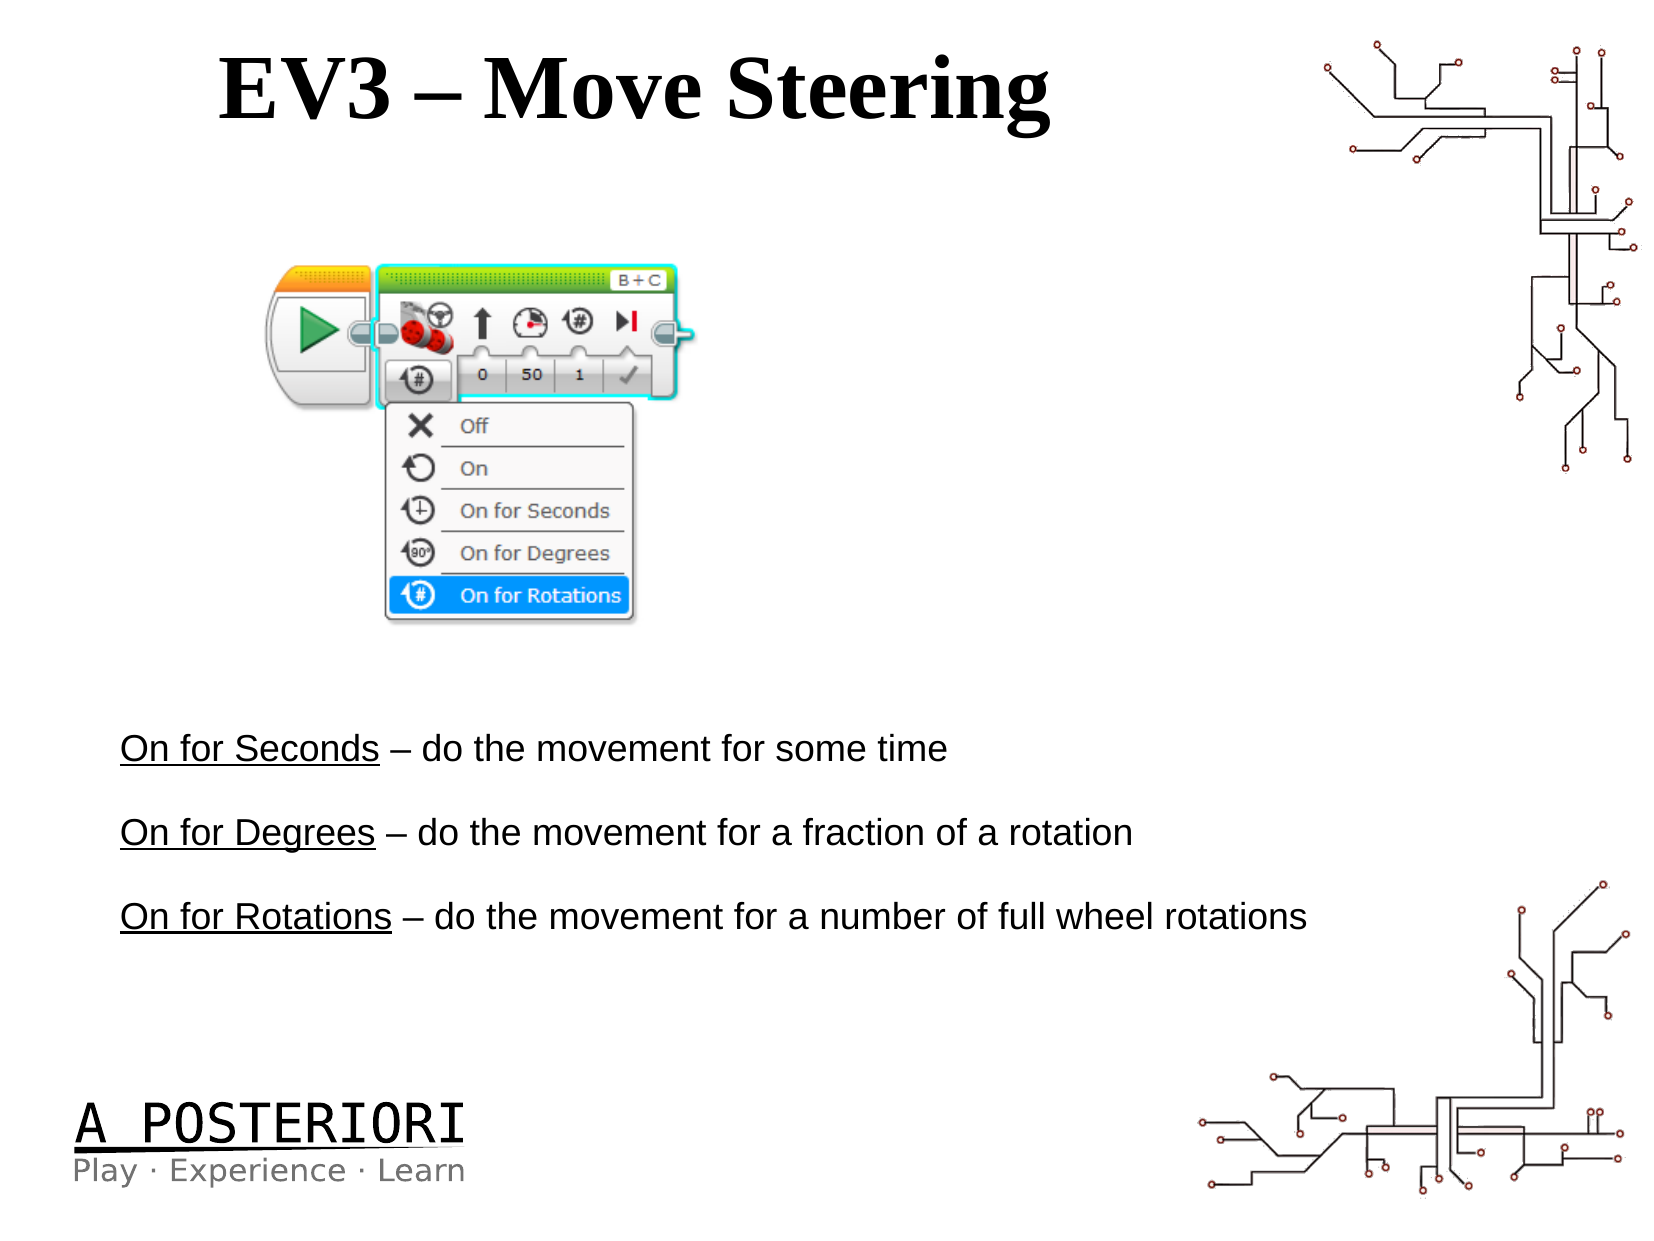

# EV3 – Move Steering
On for Seconds – do the movement for some time
On for Degrees – do the movement for a fraction of a rotation
On for Rotations – do the movement for a number of full wheel rotations